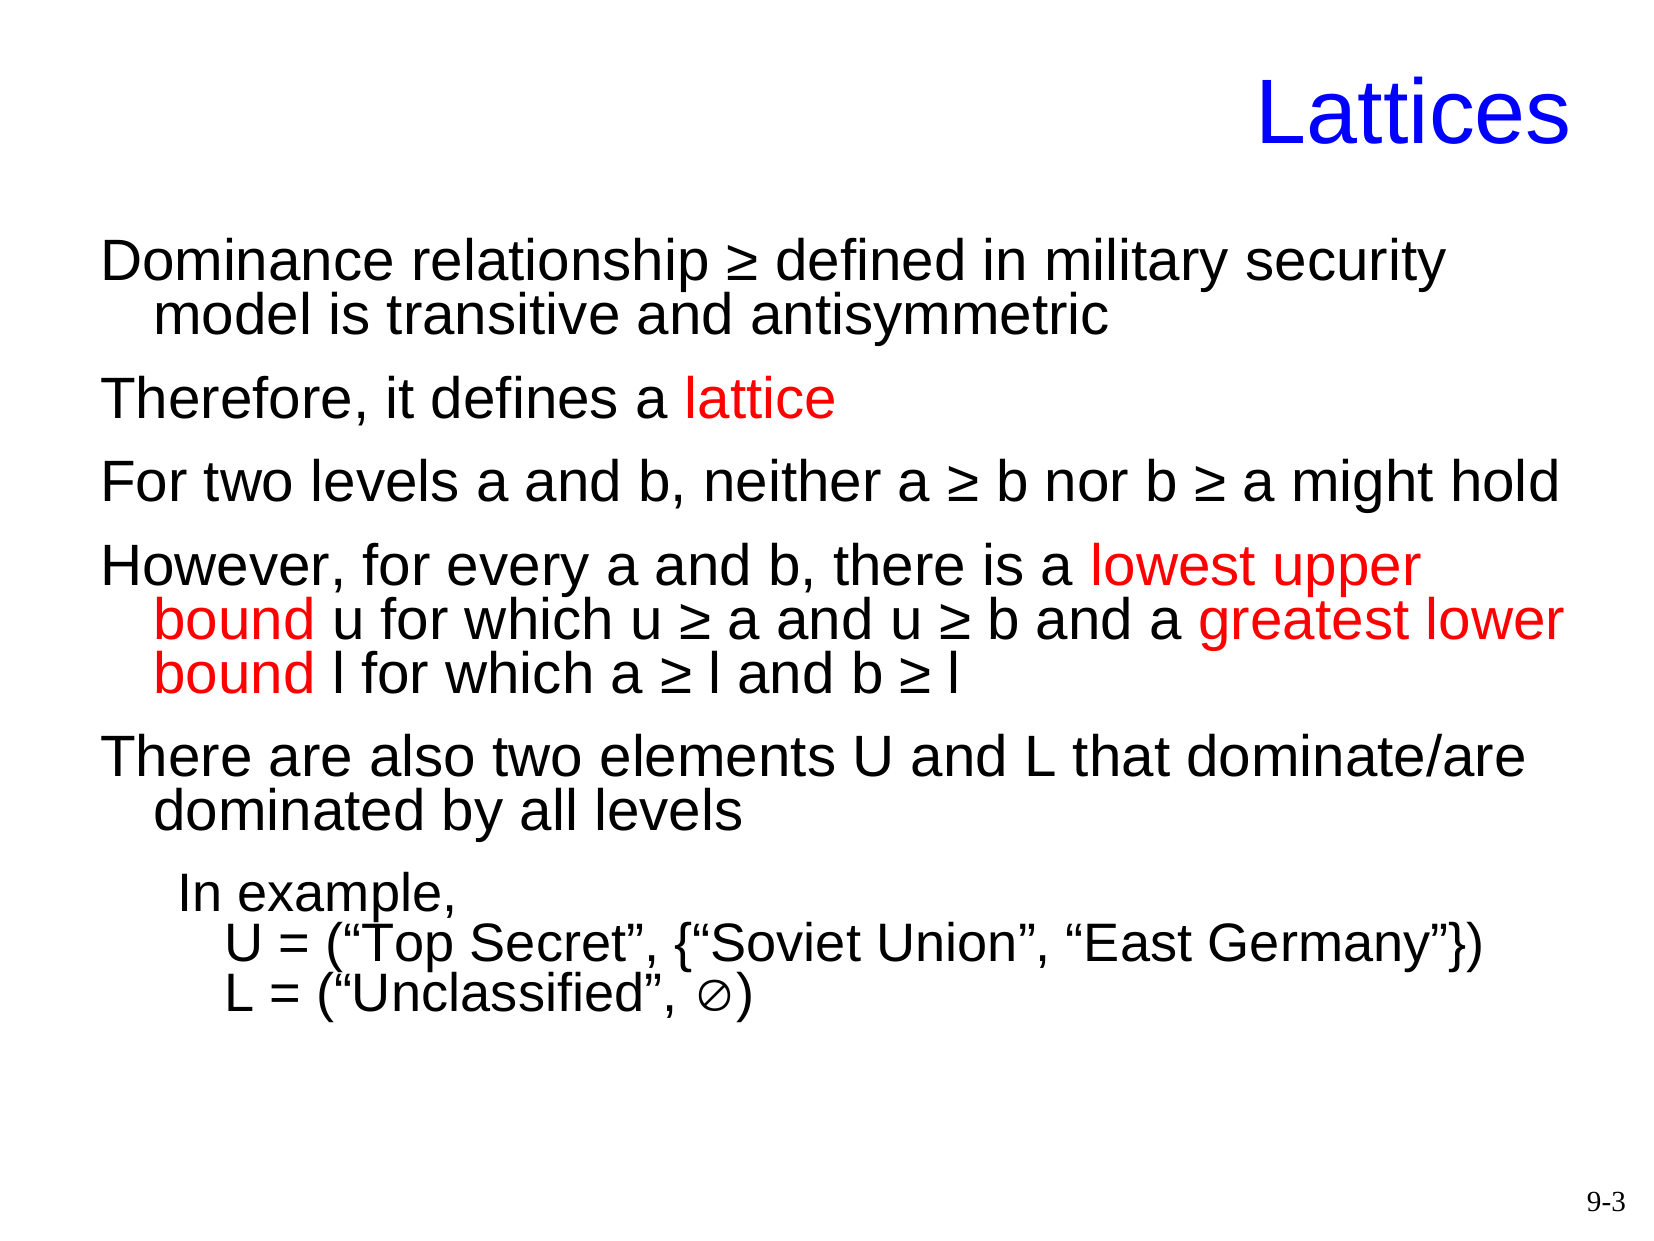

# Lattices
Dominance relationship ≥ defined in military security model is transitive and antisymmetric
Therefore, it defines a lattice
For two levels a and b, neither a ≥ b nor b ≥ a might hold
However, for every a and b, there is a lowest upper bound u for which u ≥ a and u ≥ b and a greatest lower bound l for which a ≥ l and b ≥ l
There are also two elements U and L that dominate/are dominated by all levels
In example,
U = (“Top Secret”, {“Soviet Union”, “East Germany”})
L = (“Unclassified”, )